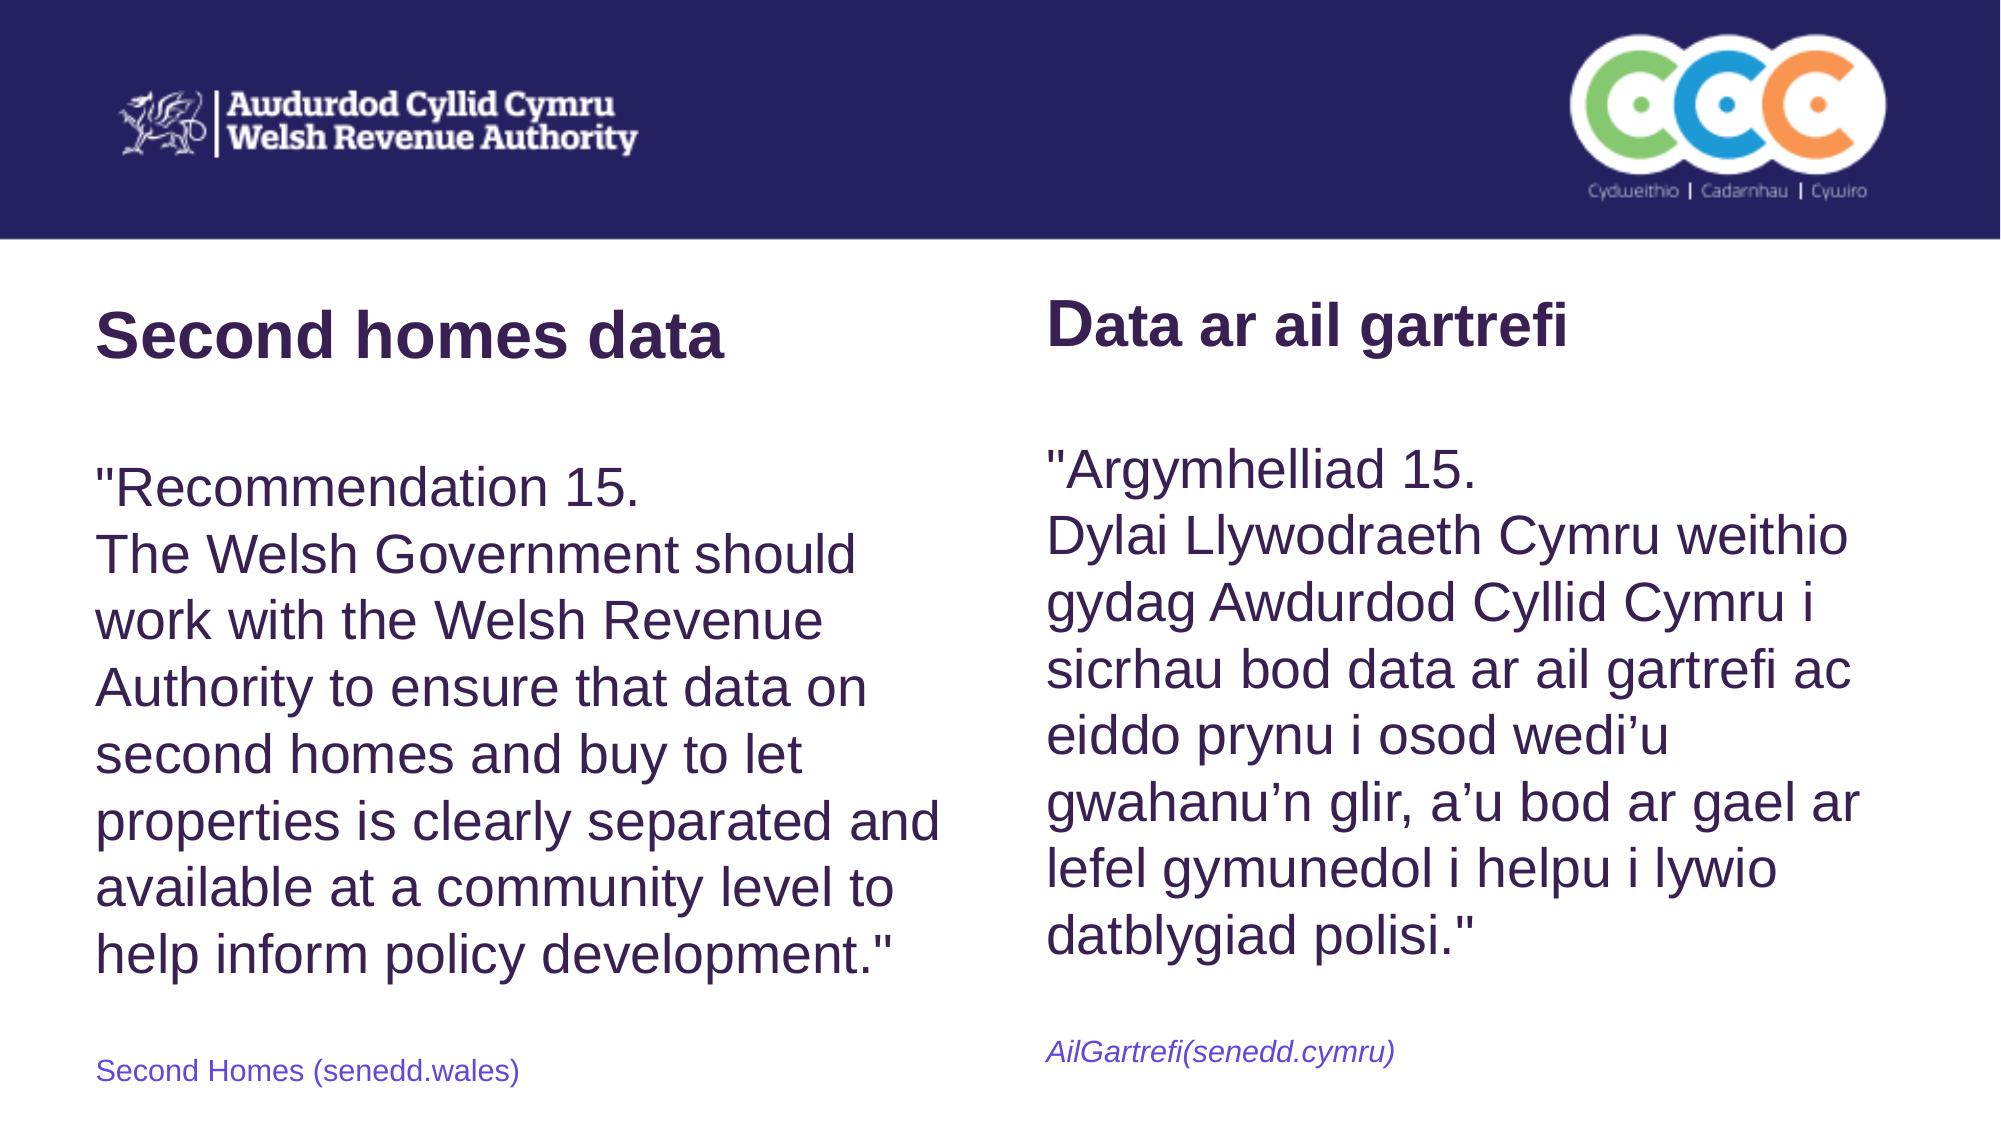

Data ar ail gartrefi
"Argymhelliad 15.
Dylai Llywodraeth Cymru weithio gydag Awdurdod Cyllid Cymru i
sicrhau bod data ar ail gartrefi ac eiddo prynu i osod wedi’u gwahanu’n glir, a’u bod ar gael ar lefel gymunedol i helpu i lywio datblygiad polisi."
AilGartrefi(senedd.cymru)
Second homes data
"Recommendation 15. The Welsh Government should work with the Welsh Revenue Authority to ensure that data on second homes and buy to let properties is clearly separated and available at a community level to help inform policy development."
Second Homes (senedd.wales)